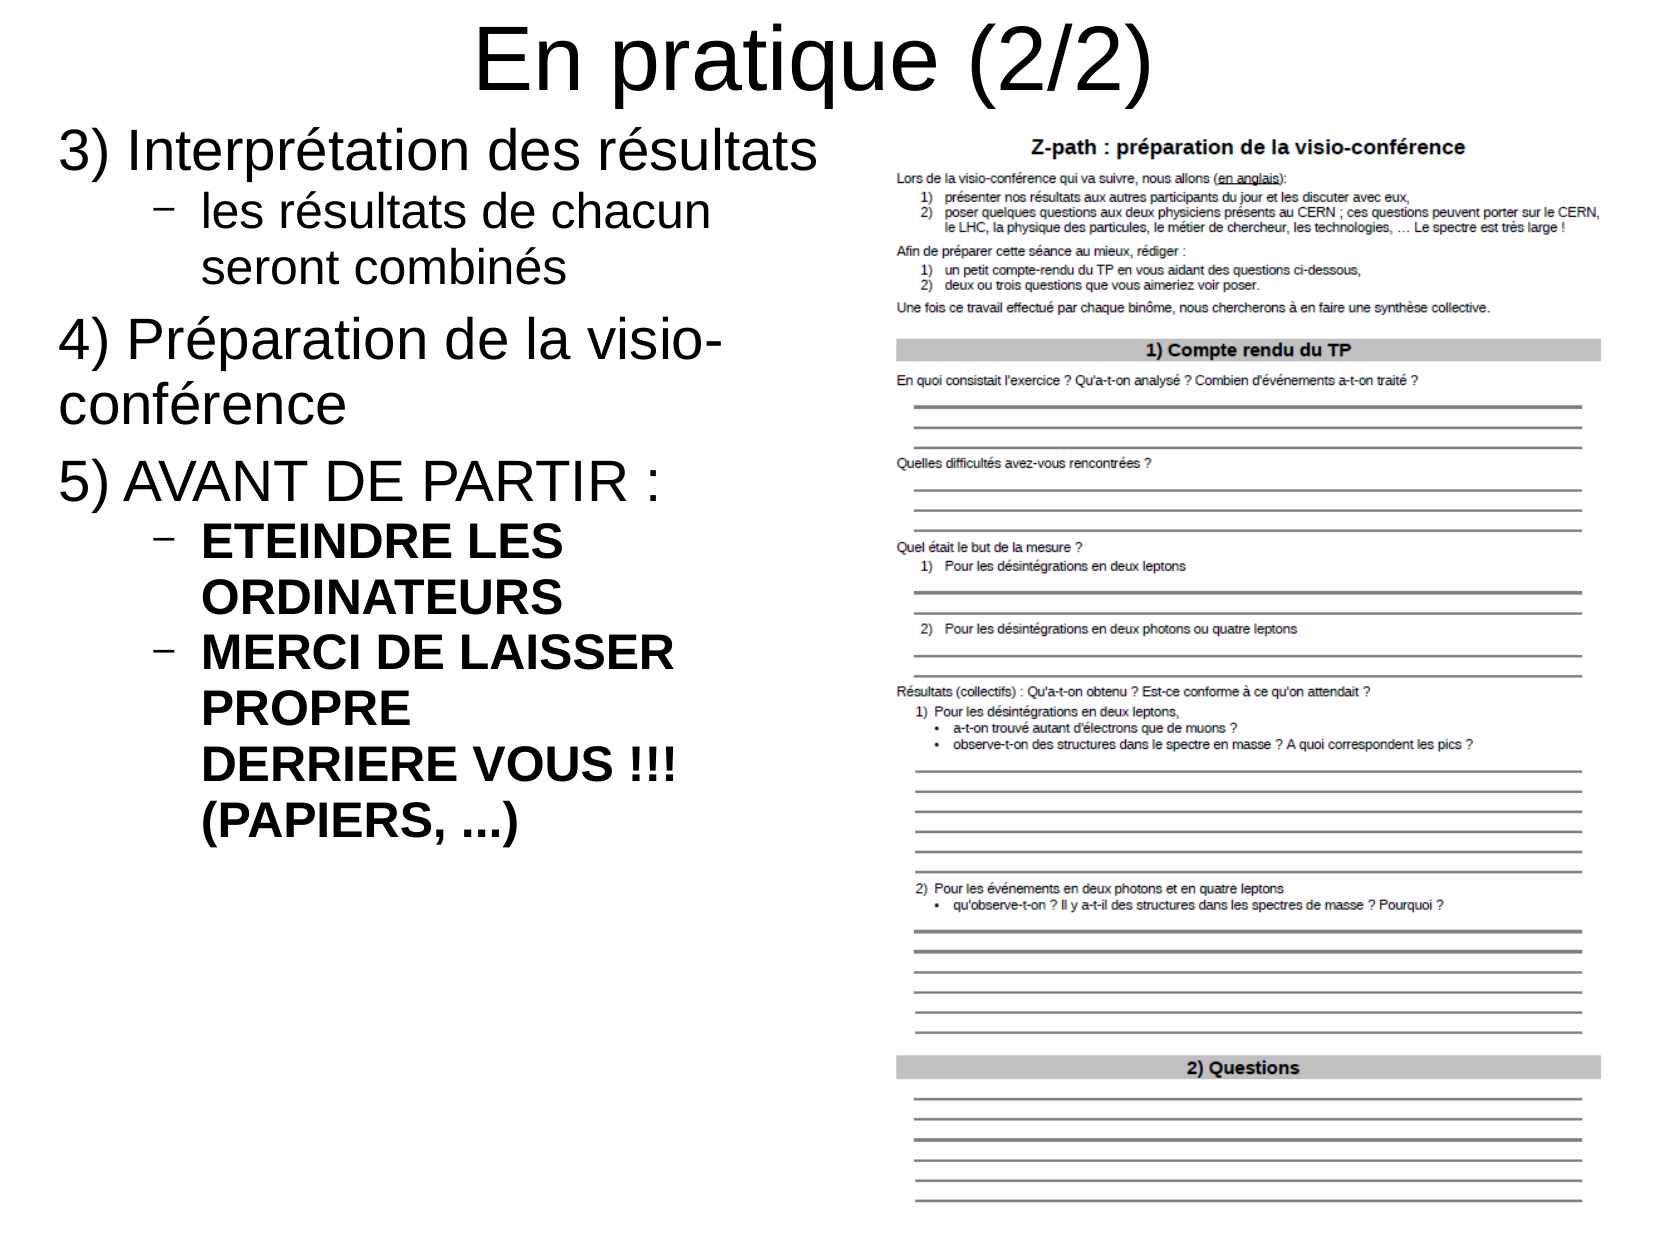

# En pratique (2/2)
3) Interprétation des résultats
les résultats de chacun seront combinés
4) Préparation de la visio-conférence
5) AVANT DE PARTIR :
ETEINDRE LES ORDINATEURS
MERCI DE LAISSER PROPRE
DERRIERE VOUS !!! (PAPIERS, ...)